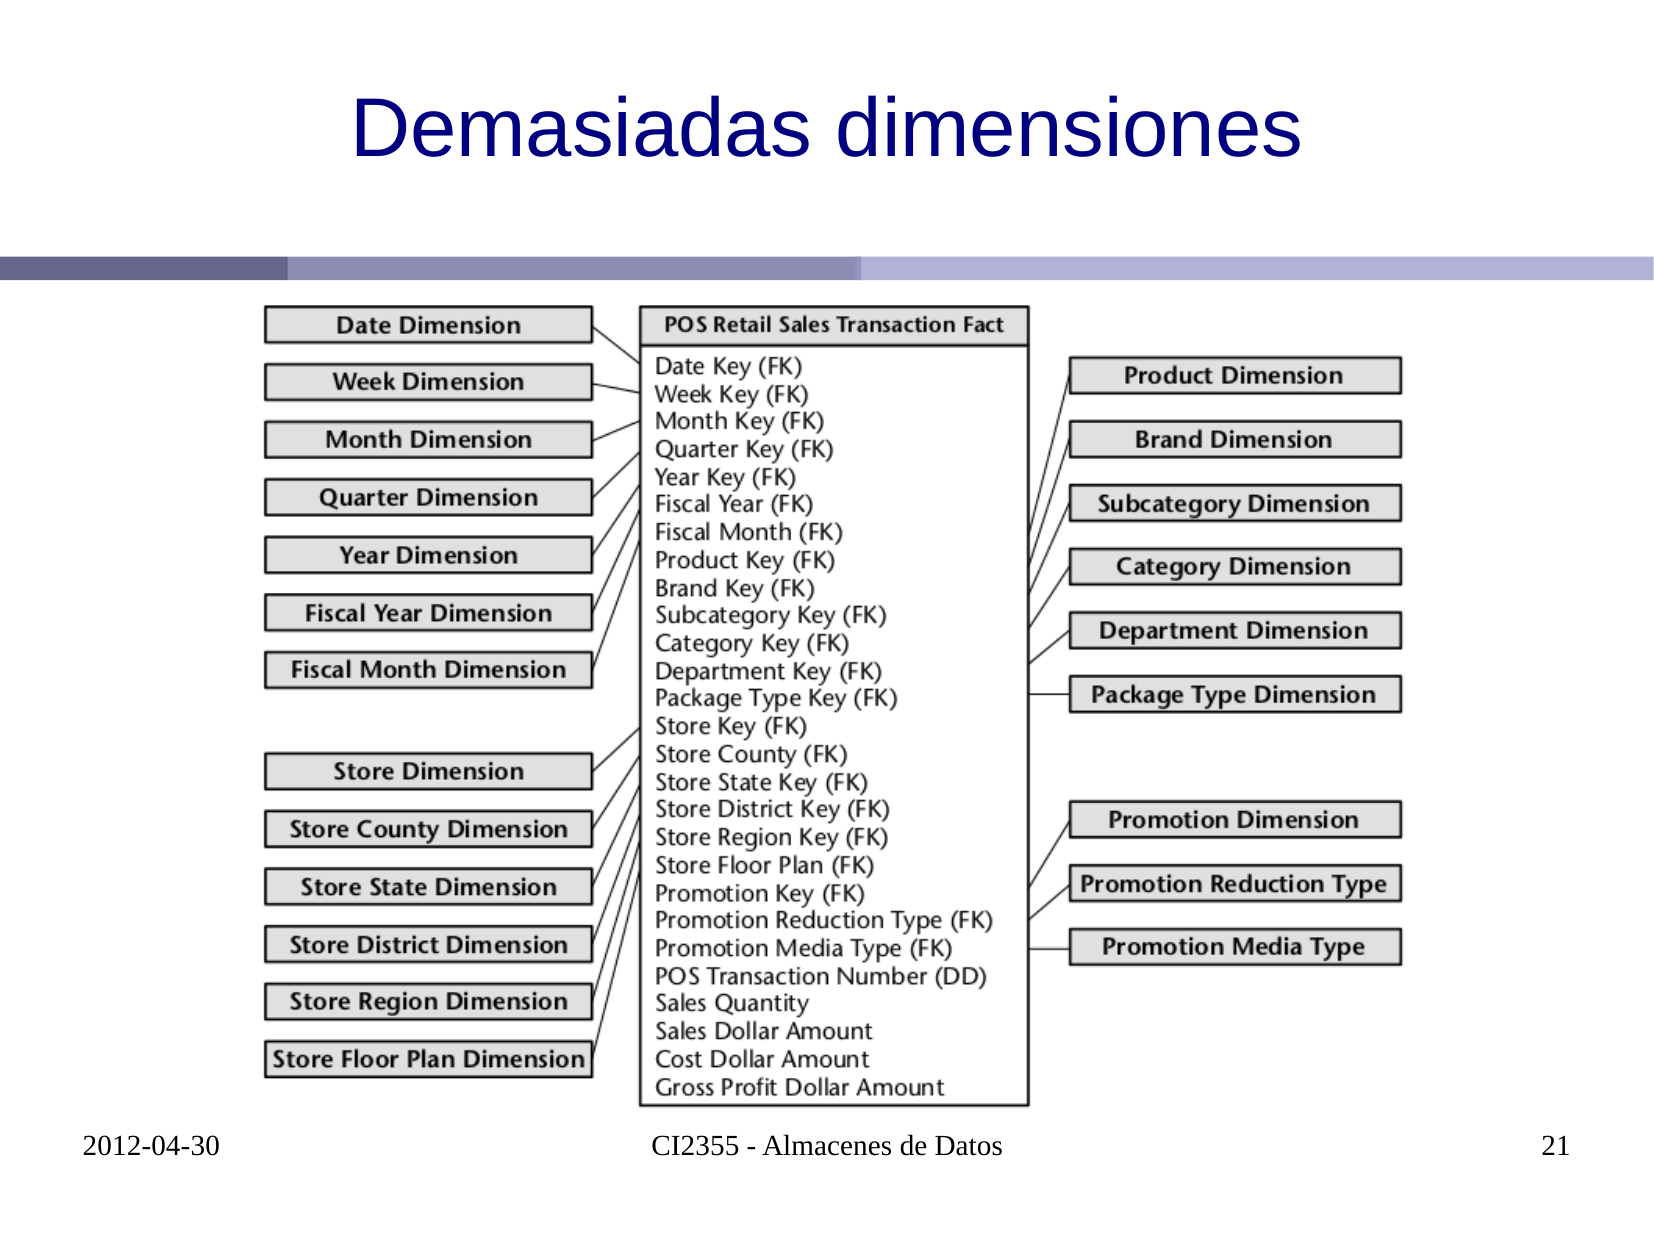

# Demasiadas dimensiones
2012-04-30
CI2355 - Almacenes de Datos
21